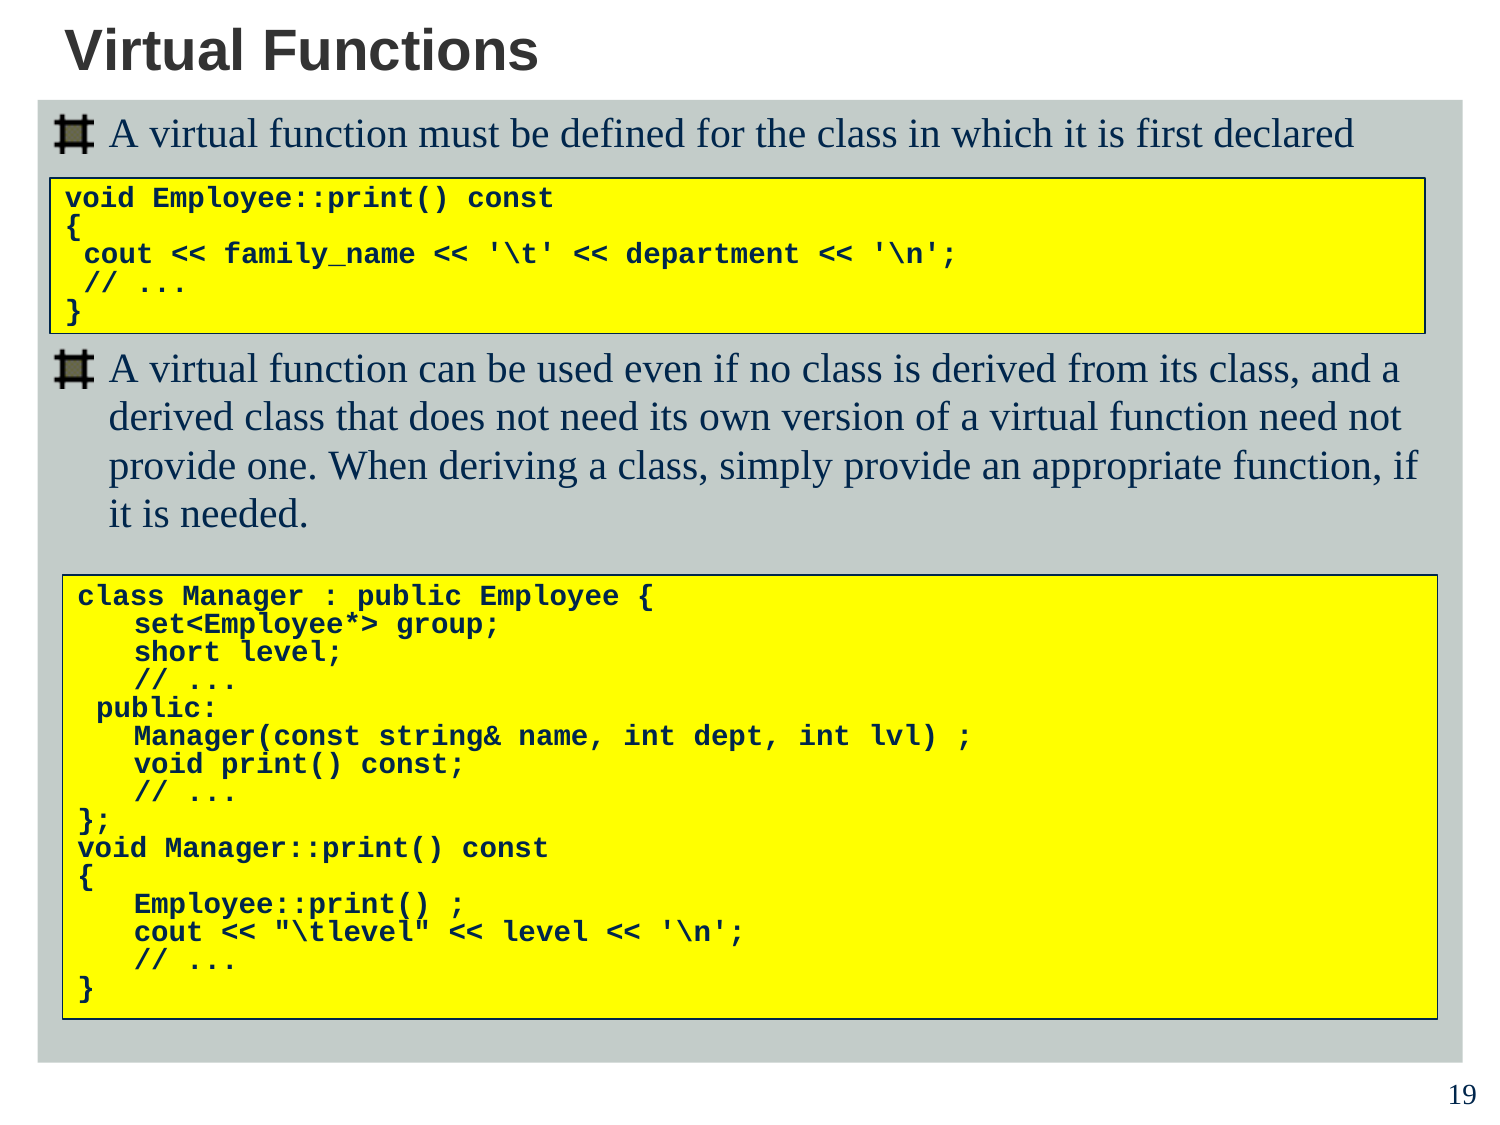

# Virtual Functions
A virtual function must be defined for the class in which it is first declared
A virtual function can be used even if no class is derived from its class, and a derived class that does not need its own version of a virtual function need not provide one. When deriving a class, simply provide an appropriate function, if it is needed.
void Employee::print() const
{
	cout << family_name << '\t' << department << '\n';
	// ...
}
class Manager : public Employee {
		set<Employee*> group;
		short level;
		// ...
	public:
		Manager(const string& name, int dept, int lvl) ;
		void print() const;
		// ...
};
void Manager::print() const
{
		Employee::print() ;
		cout << "\tlevel" << level << '\n';
		// ...
}